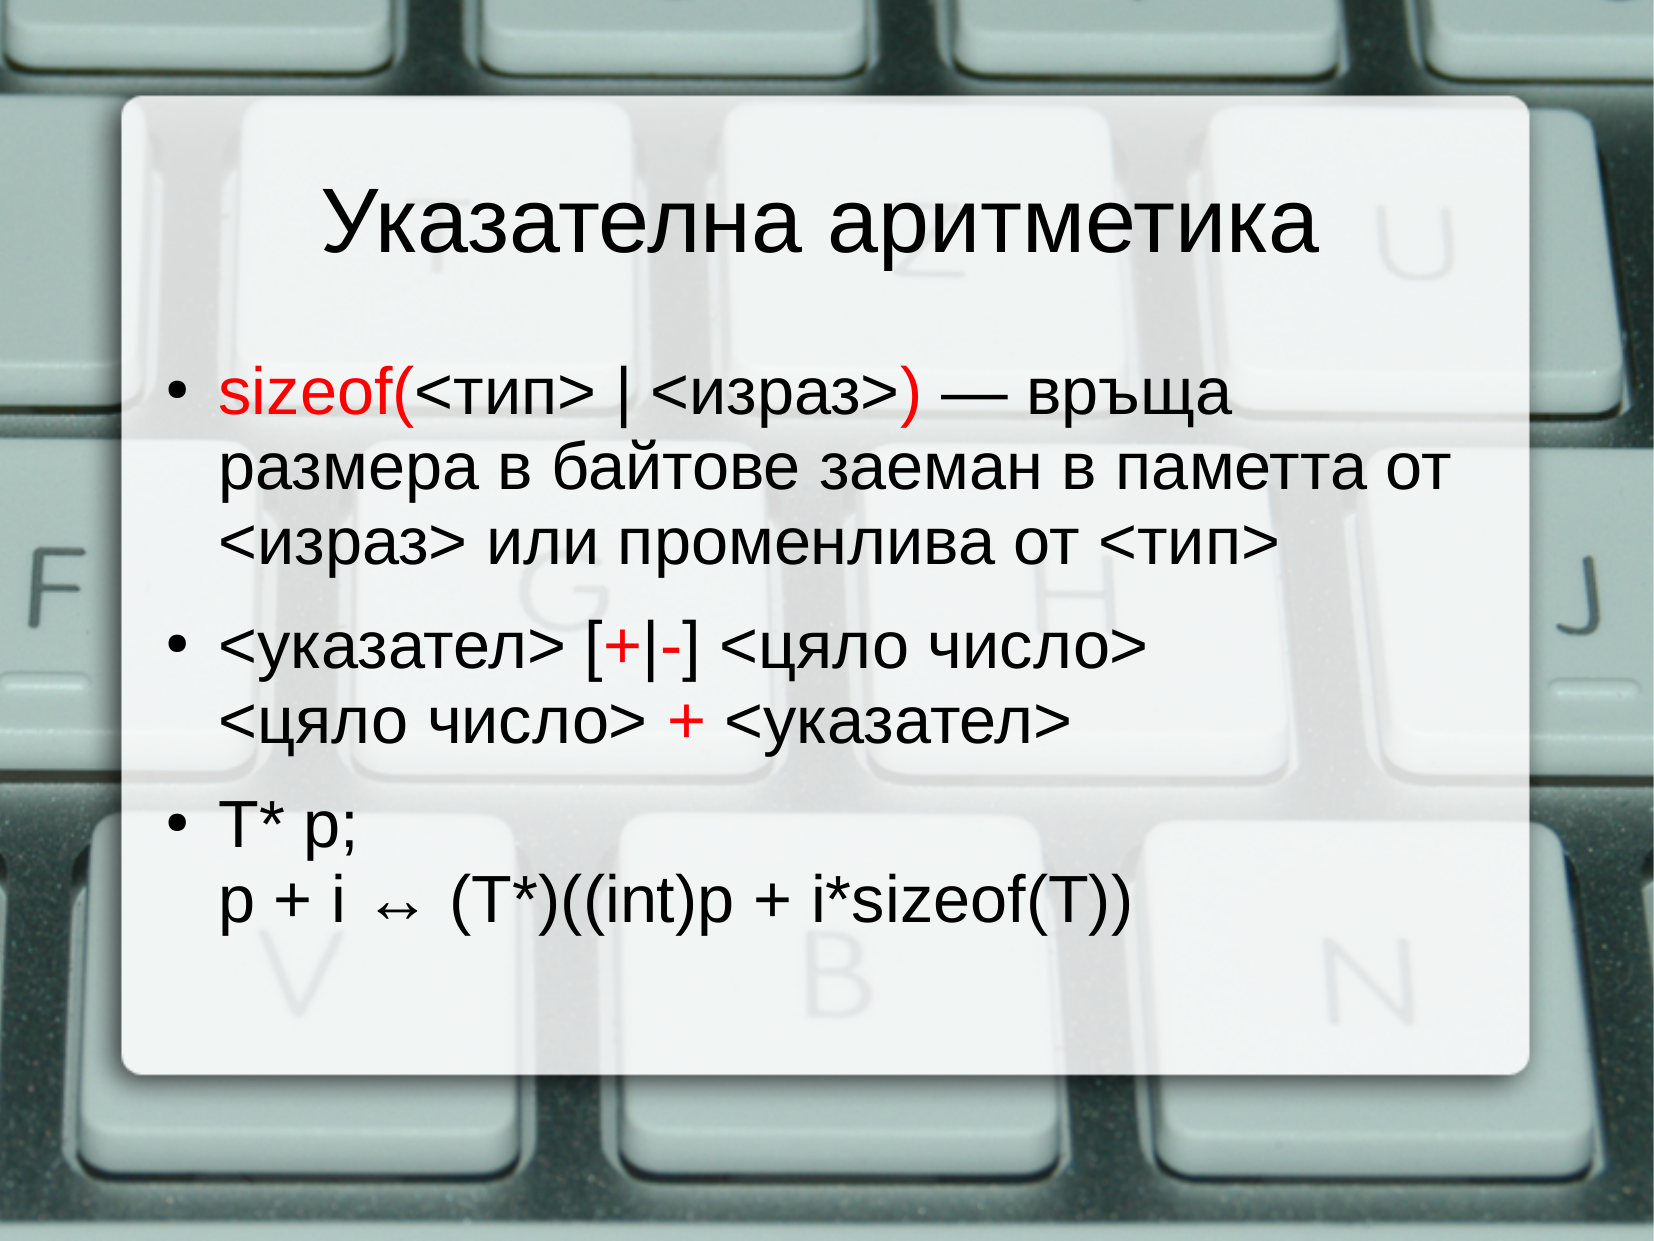

# Указателна аритметика
sizeof(<тип> | <израз>) — връща размера в байтове заеман в паметта от <израз> или променлива от <тип>
<указател> [+|-] <цяло число>
<цяло число> + <указател>
T* p;
p + i ↔ (T*)((int)p + i*sizeof(T))